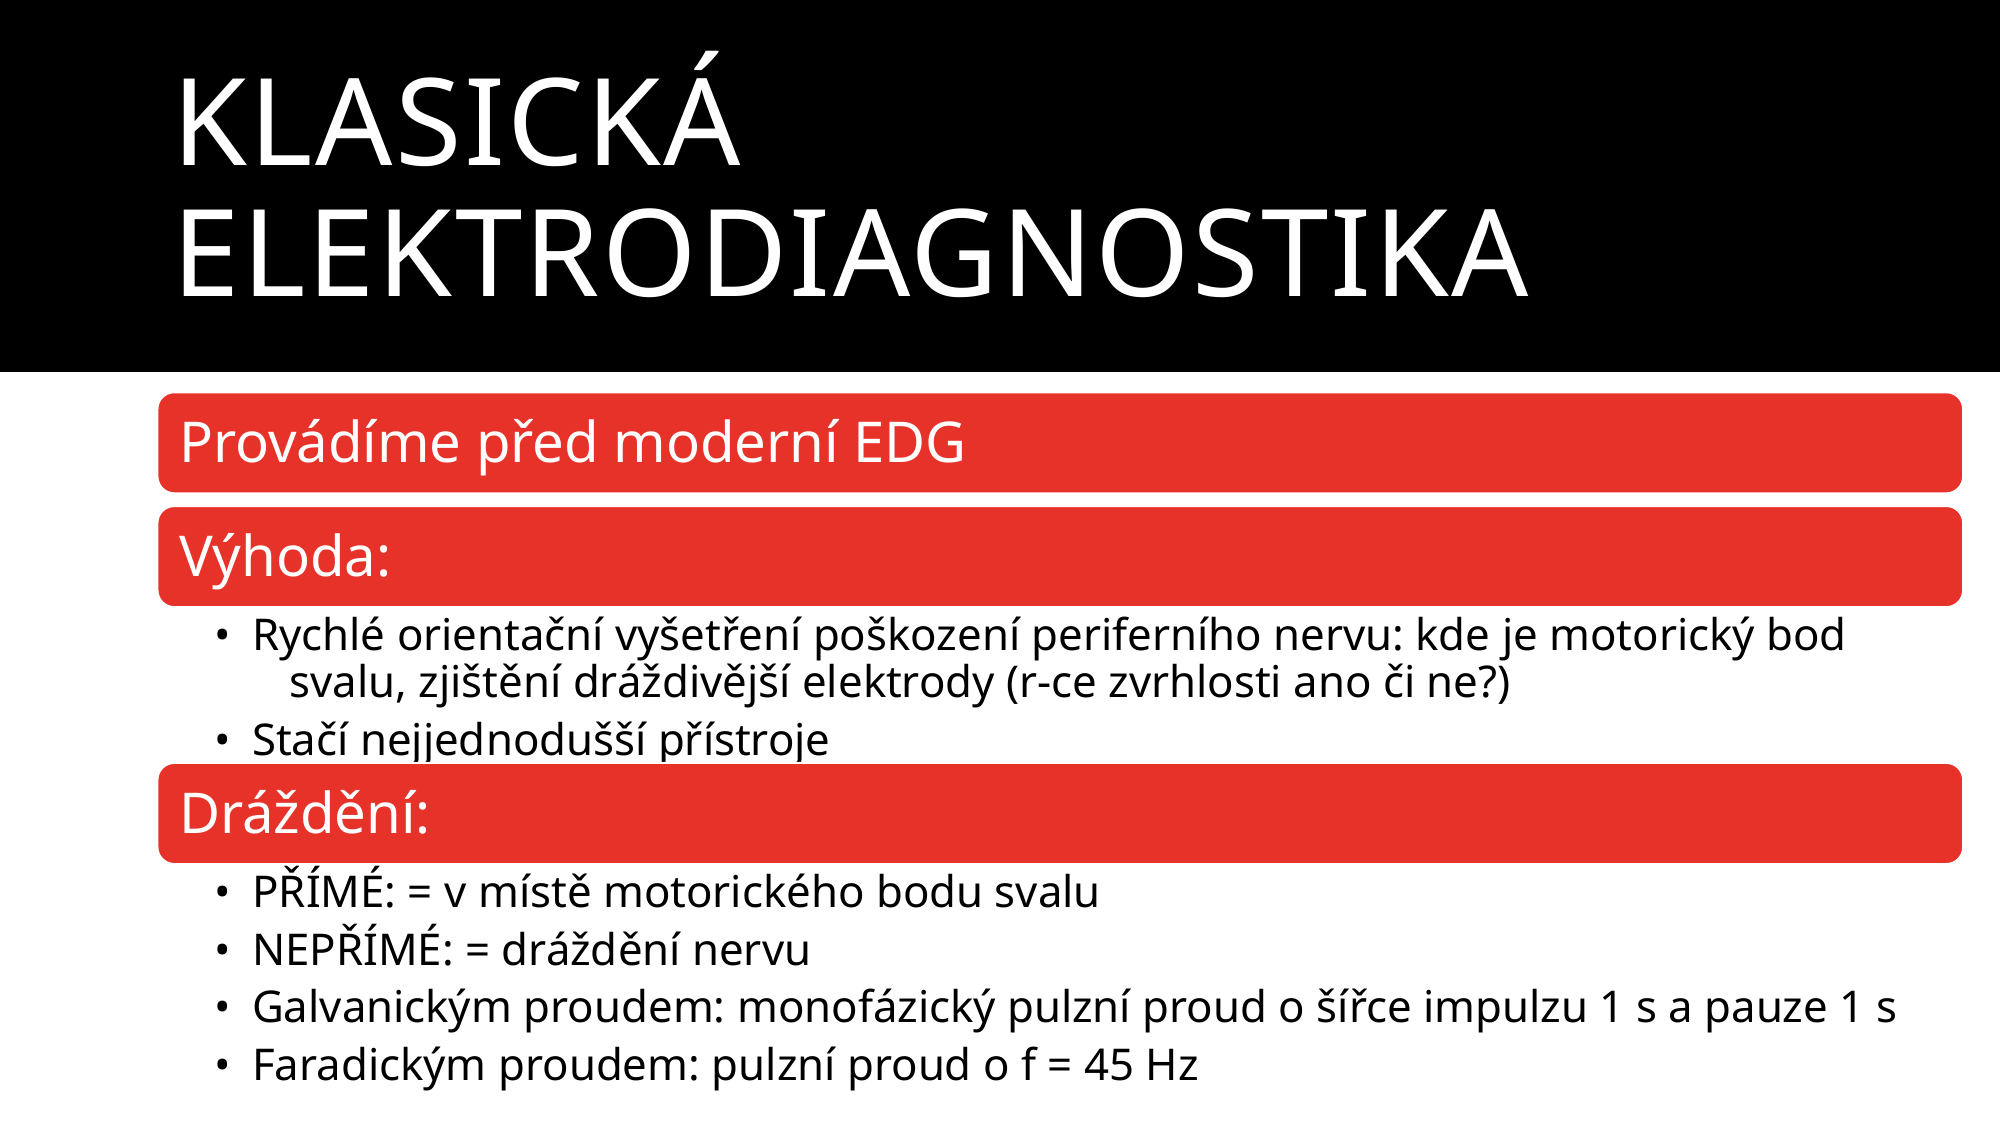

# KLASICKÁ ELEKTRODIAGNOSTIKA
Provádíme před moderní EDG
Výhoda:
Rychlé orientační vyšetření poškození periferního nervu: kde je motorický bod svalu, zjištění dráždivější elektrody (r-ce zvrhlosti ano či ne?)
Stačí nejjednodušší přístroje
Dráždění:
PŘÍMÉ: = v místě motorického bodu svalu
NEPŘÍMÉ: = dráždění nervu
Galvanickým proudem: monofázický pulzní proud o šířce impulzu 1 s a pauze 1 s
Faradickým proudem: pulzní proud o f = 45 Hz